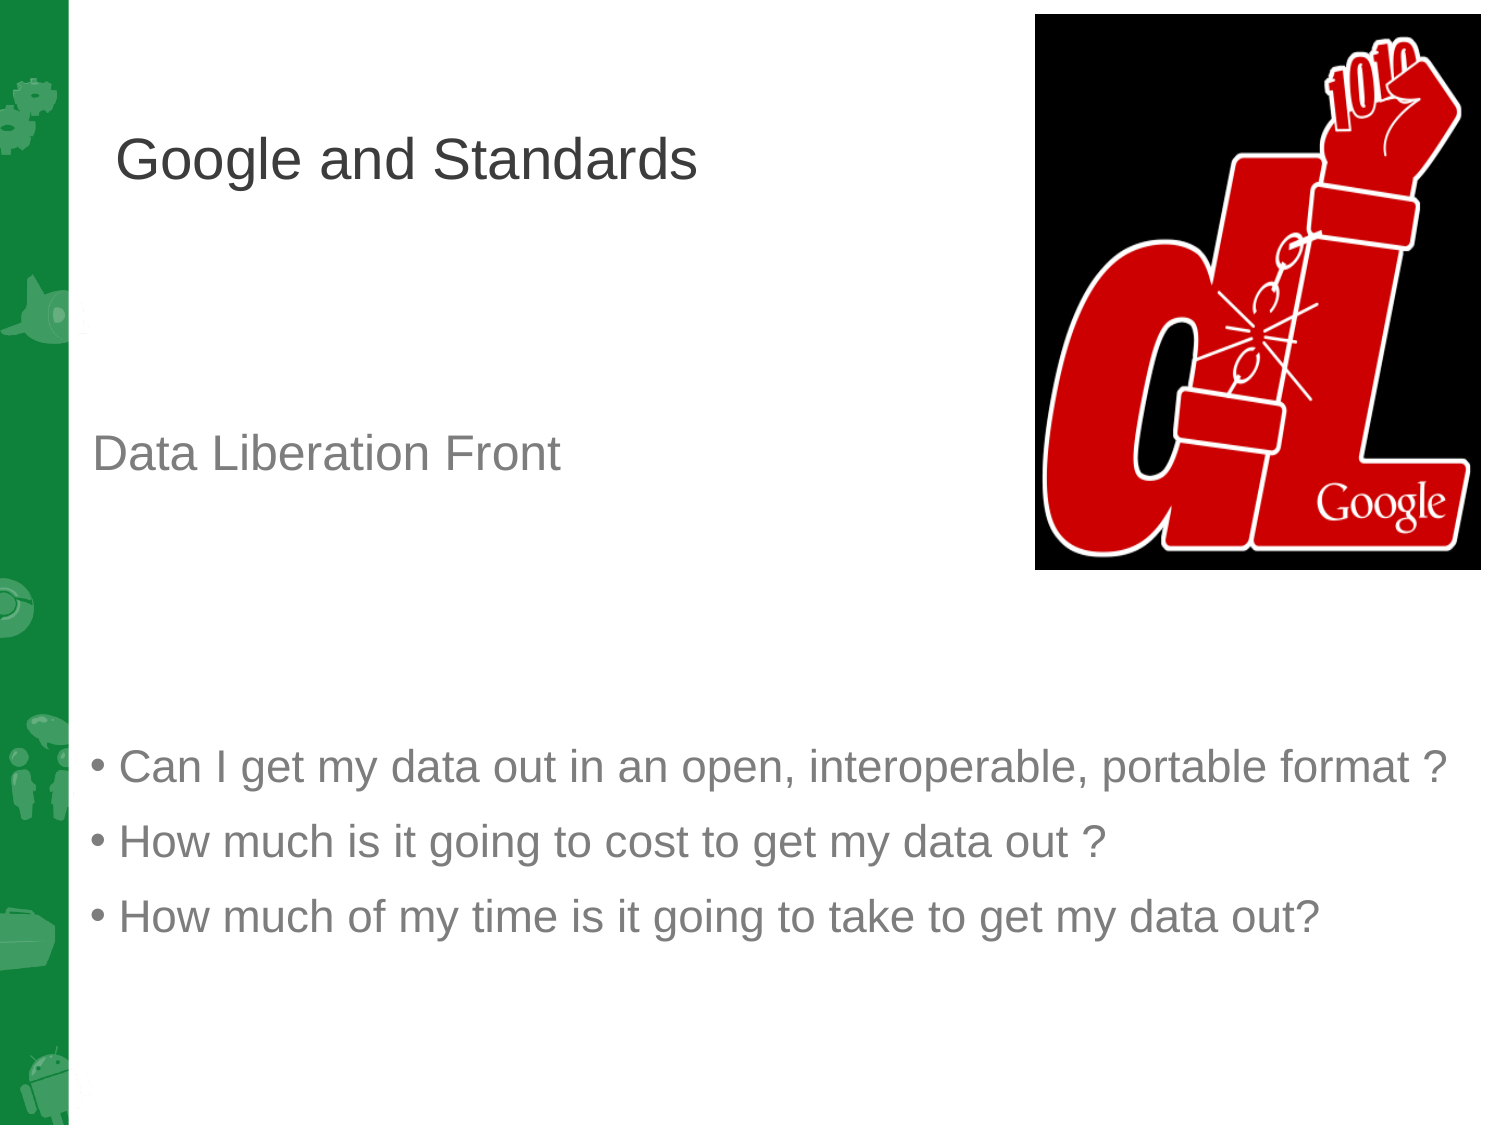

Google and Standards
Data Liberation Front
 Can I get my data out in an open, interoperable, portable format ?
 How much is it going to cost to get my data out ?
 How much of my time is it going to take to get my data out?